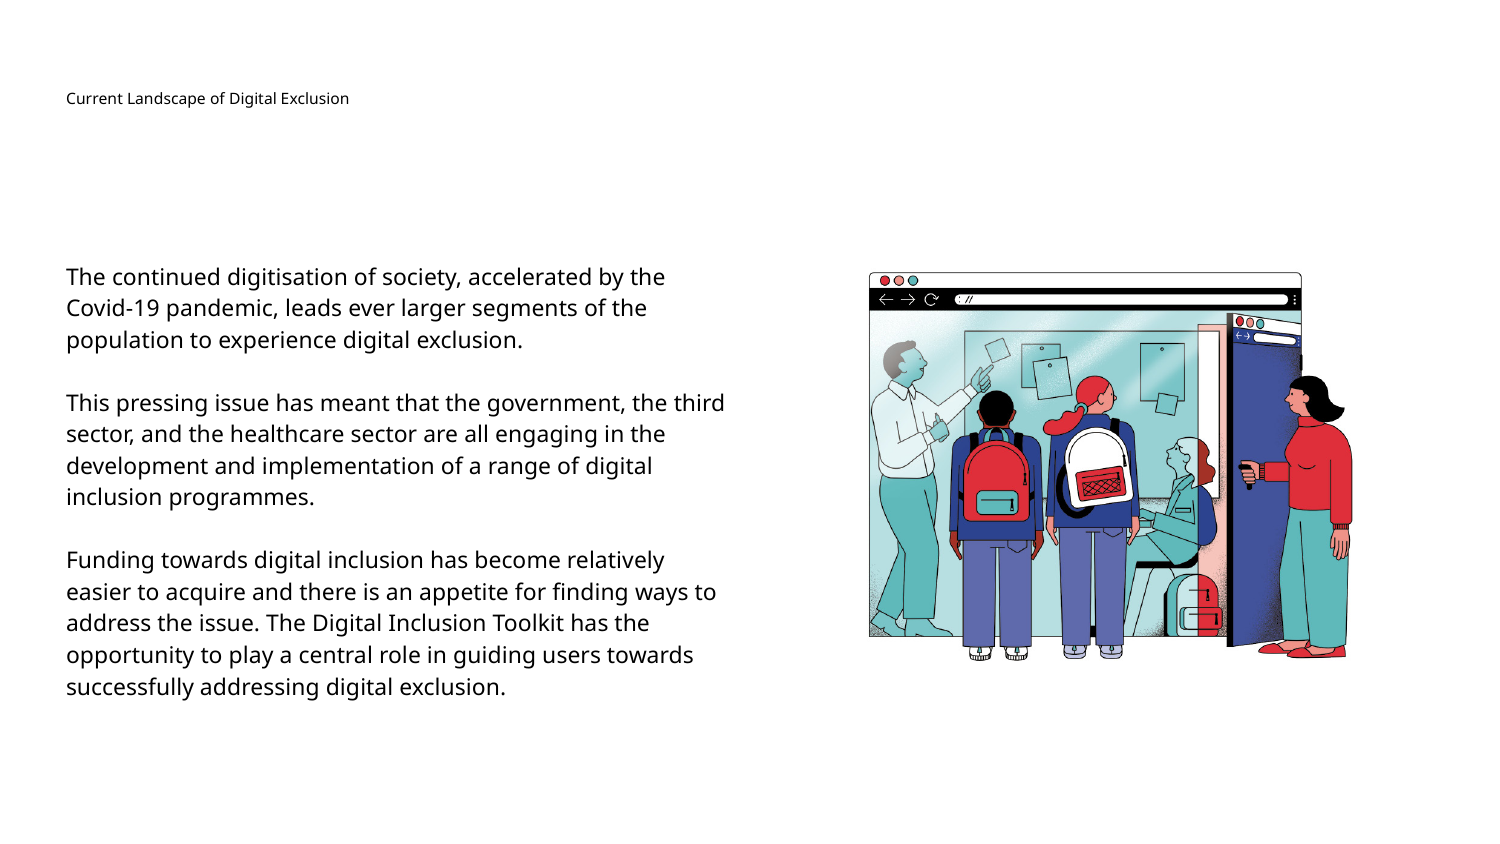

# Current Landscape of Digital Exclusion
The continued digitisation of society, accelerated by the Covid-19 pandemic, leads ever larger segments of the population to experience digital exclusion.
This pressing issue has meant that the government, the third sector, and the healthcare sector are all engaging in the development and implementation of a range of digital inclusion programmes.
Funding towards digital inclusion has become relatively easier to acquire and there is an appetite for finding ways to address the issue. The Digital Inclusion Toolkit has the opportunity to play a central role in guiding users towards successfully addressing digital exclusion.